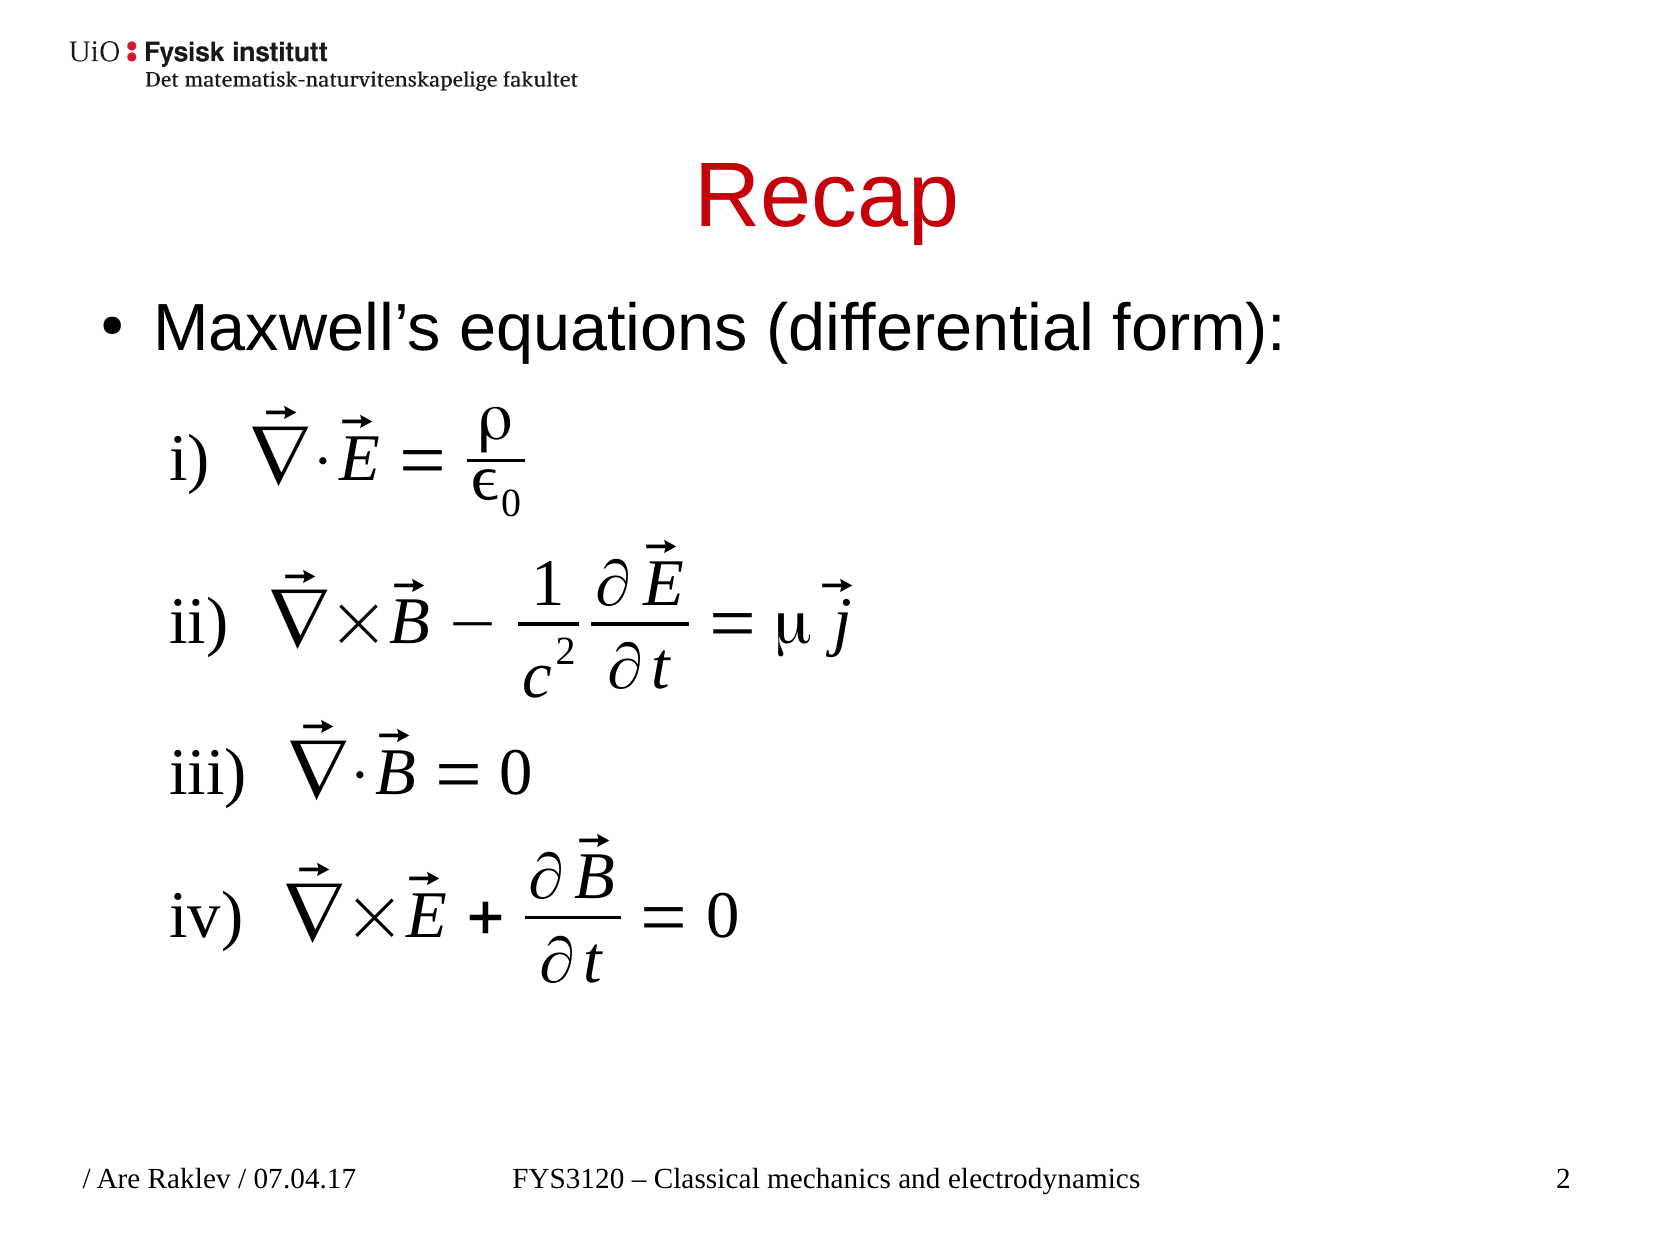

# Recap
Maxwell’s equations (differential form):
/ Are Raklev / 07.04.17
FYS3120 – Classical mechanics and electrodynamics
2